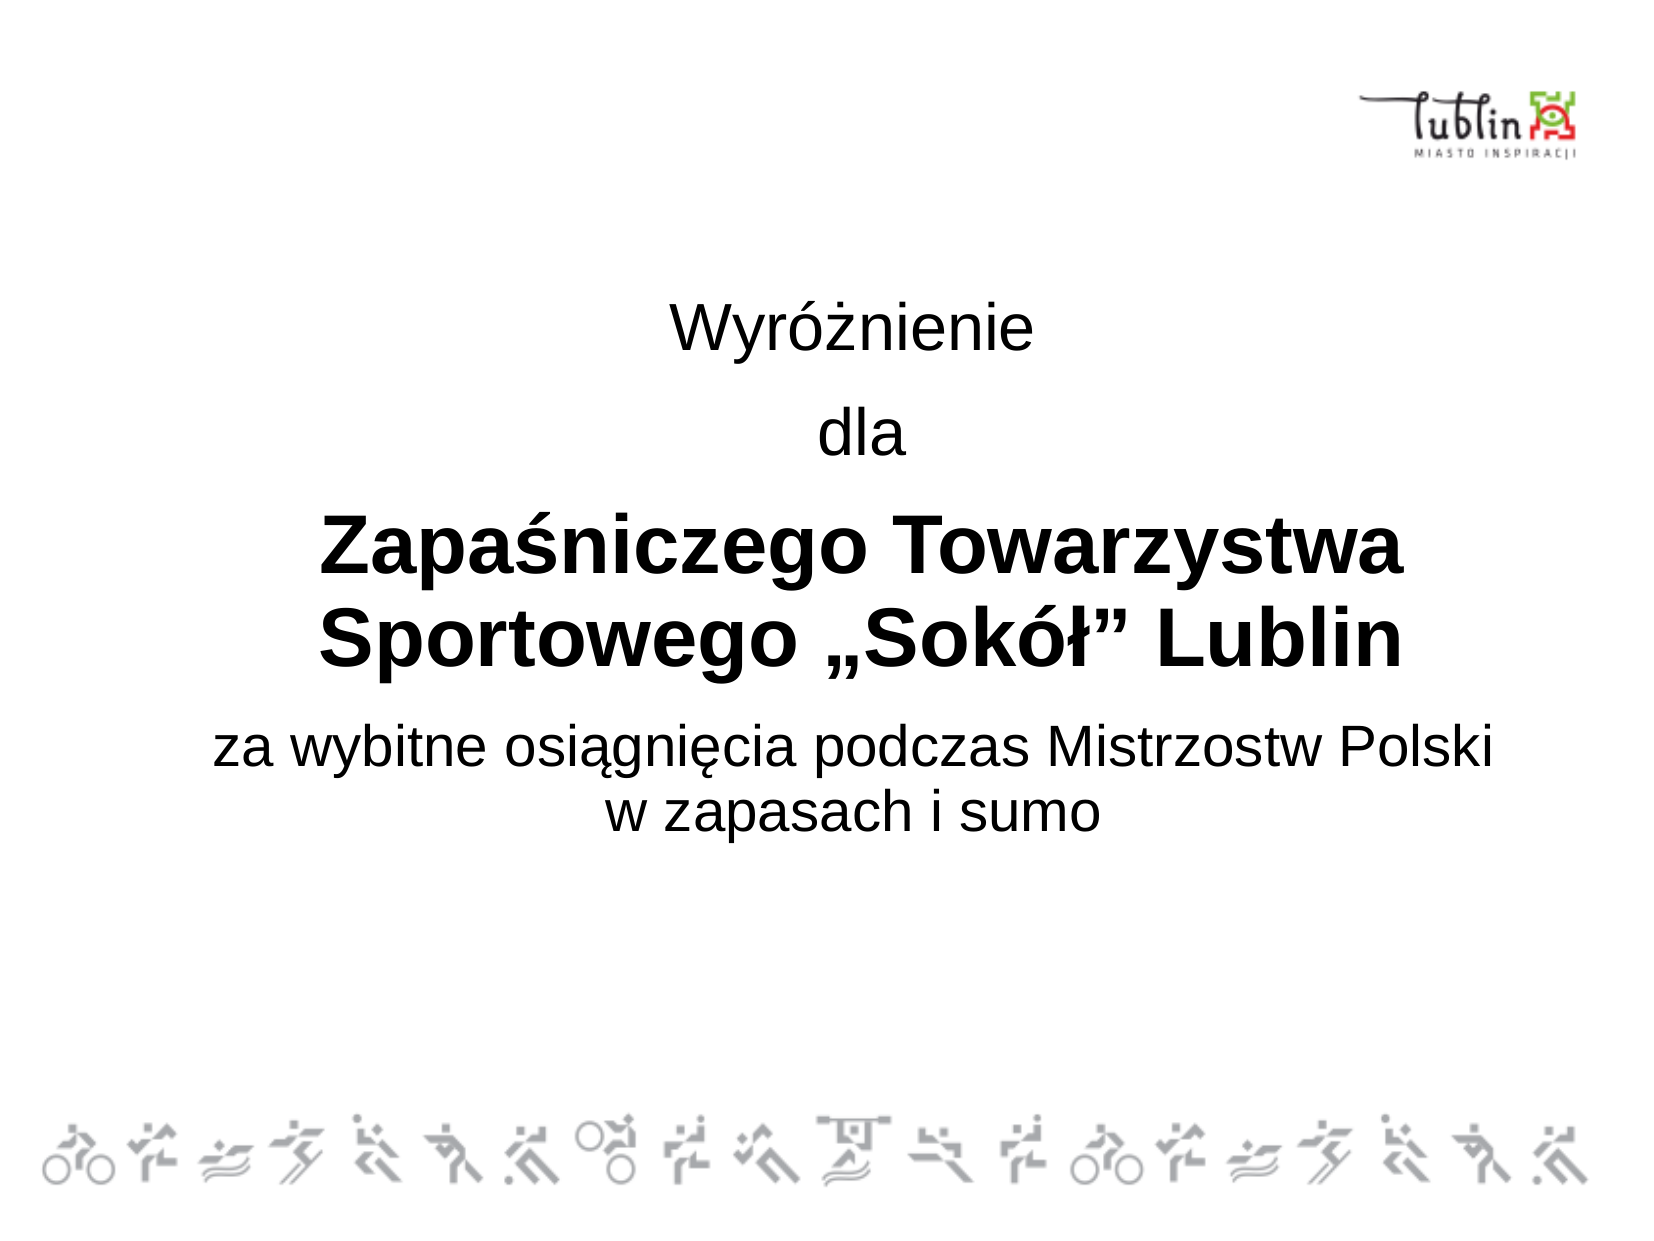

# Wyróżnienie
dla
Zapaśniczego Towarzystwa Sportowego „Sokół” Lublin
za wybitne osiągnięcia podczas Mistrzostw Polski
w zapasach i sumo